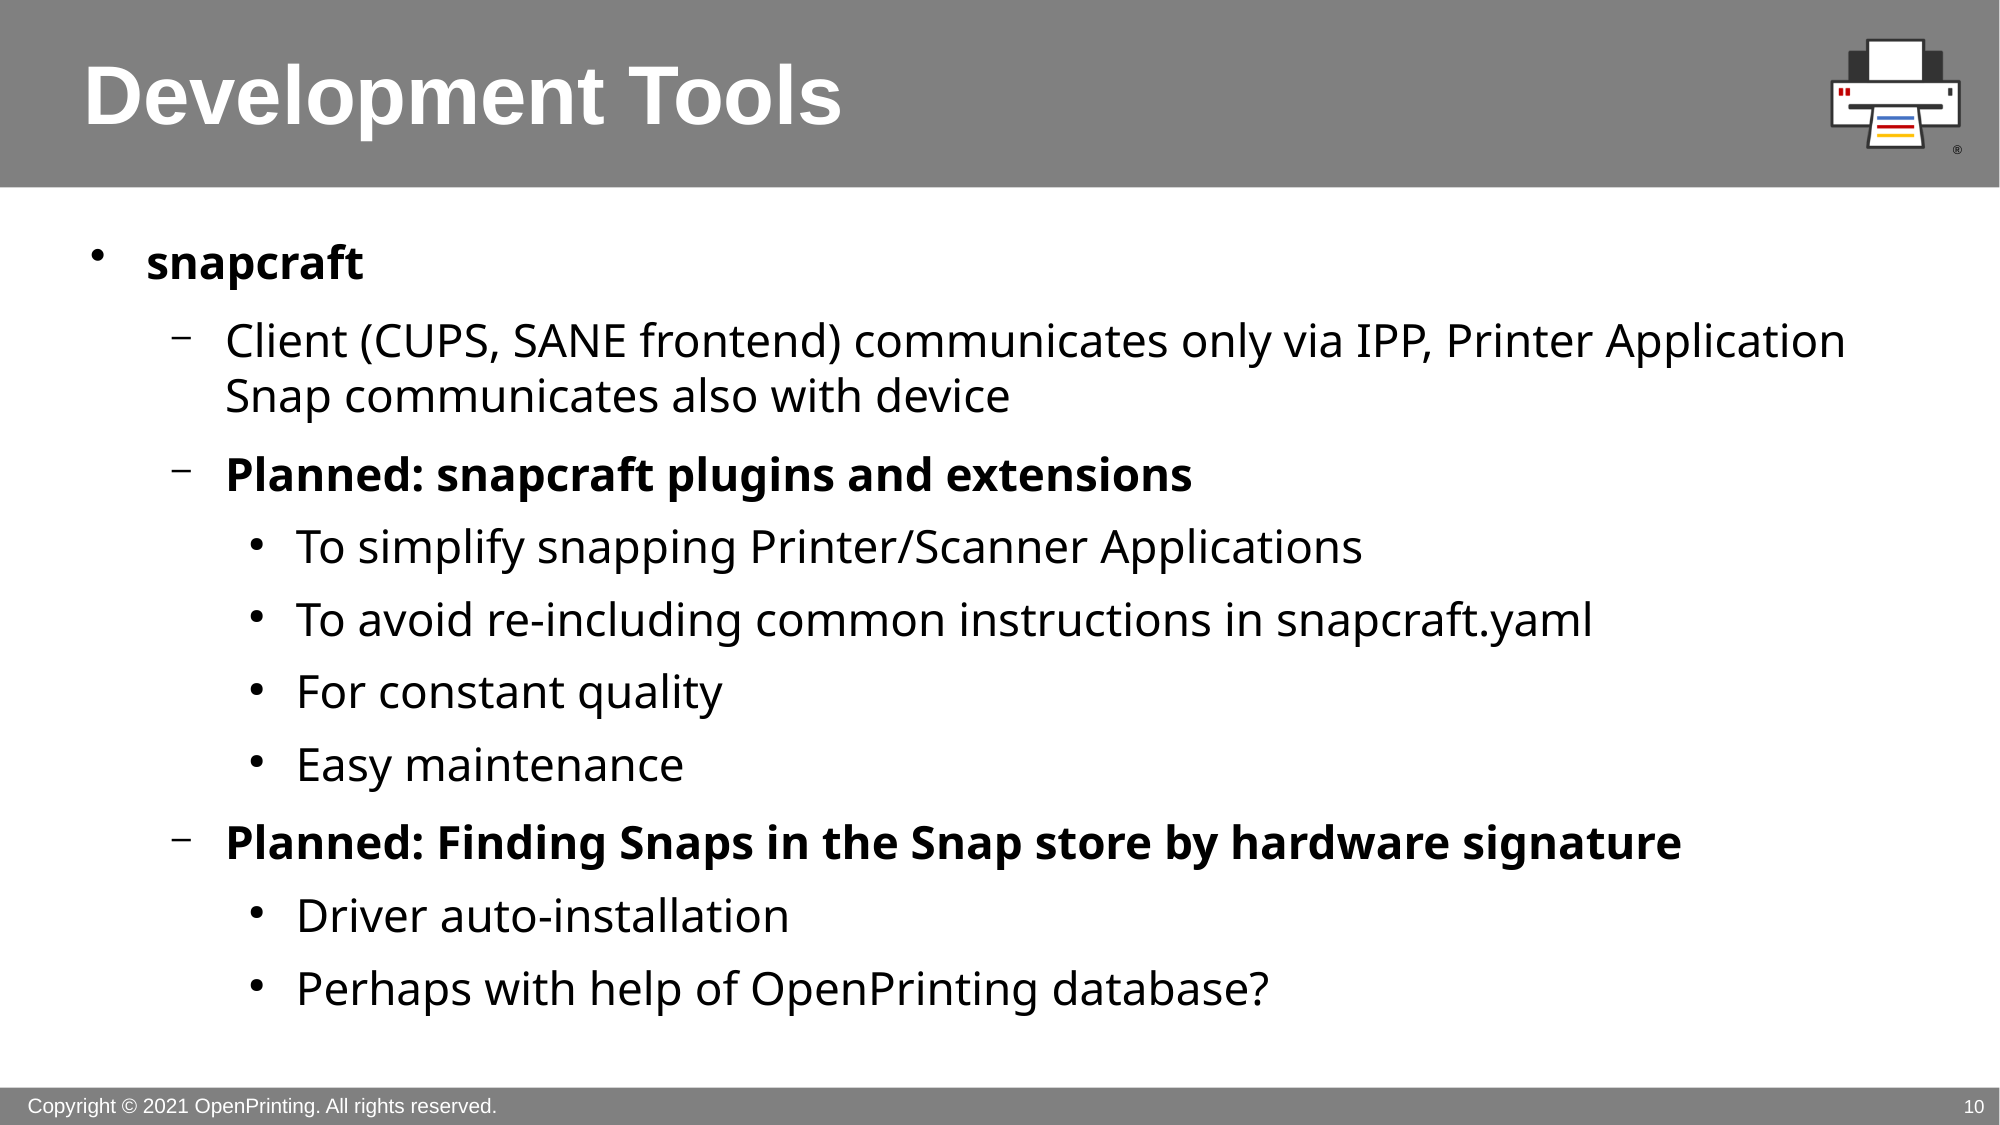

Development Tools
# snapcraft
Client (CUPS, SANE frontend) communicates only via IPP, Printer Application Snap communicates also with device
Planned: snapcraft plugins and extensions
To simplify snapping Printer/Scanner Applications
To avoid re-including common instructions in snapcraft.yaml
For constant quality
Easy maintenance
Planned: Finding Snaps in the Snap store by hardware signature
Driver auto-installation
Perhaps with help of OpenPrinting database?